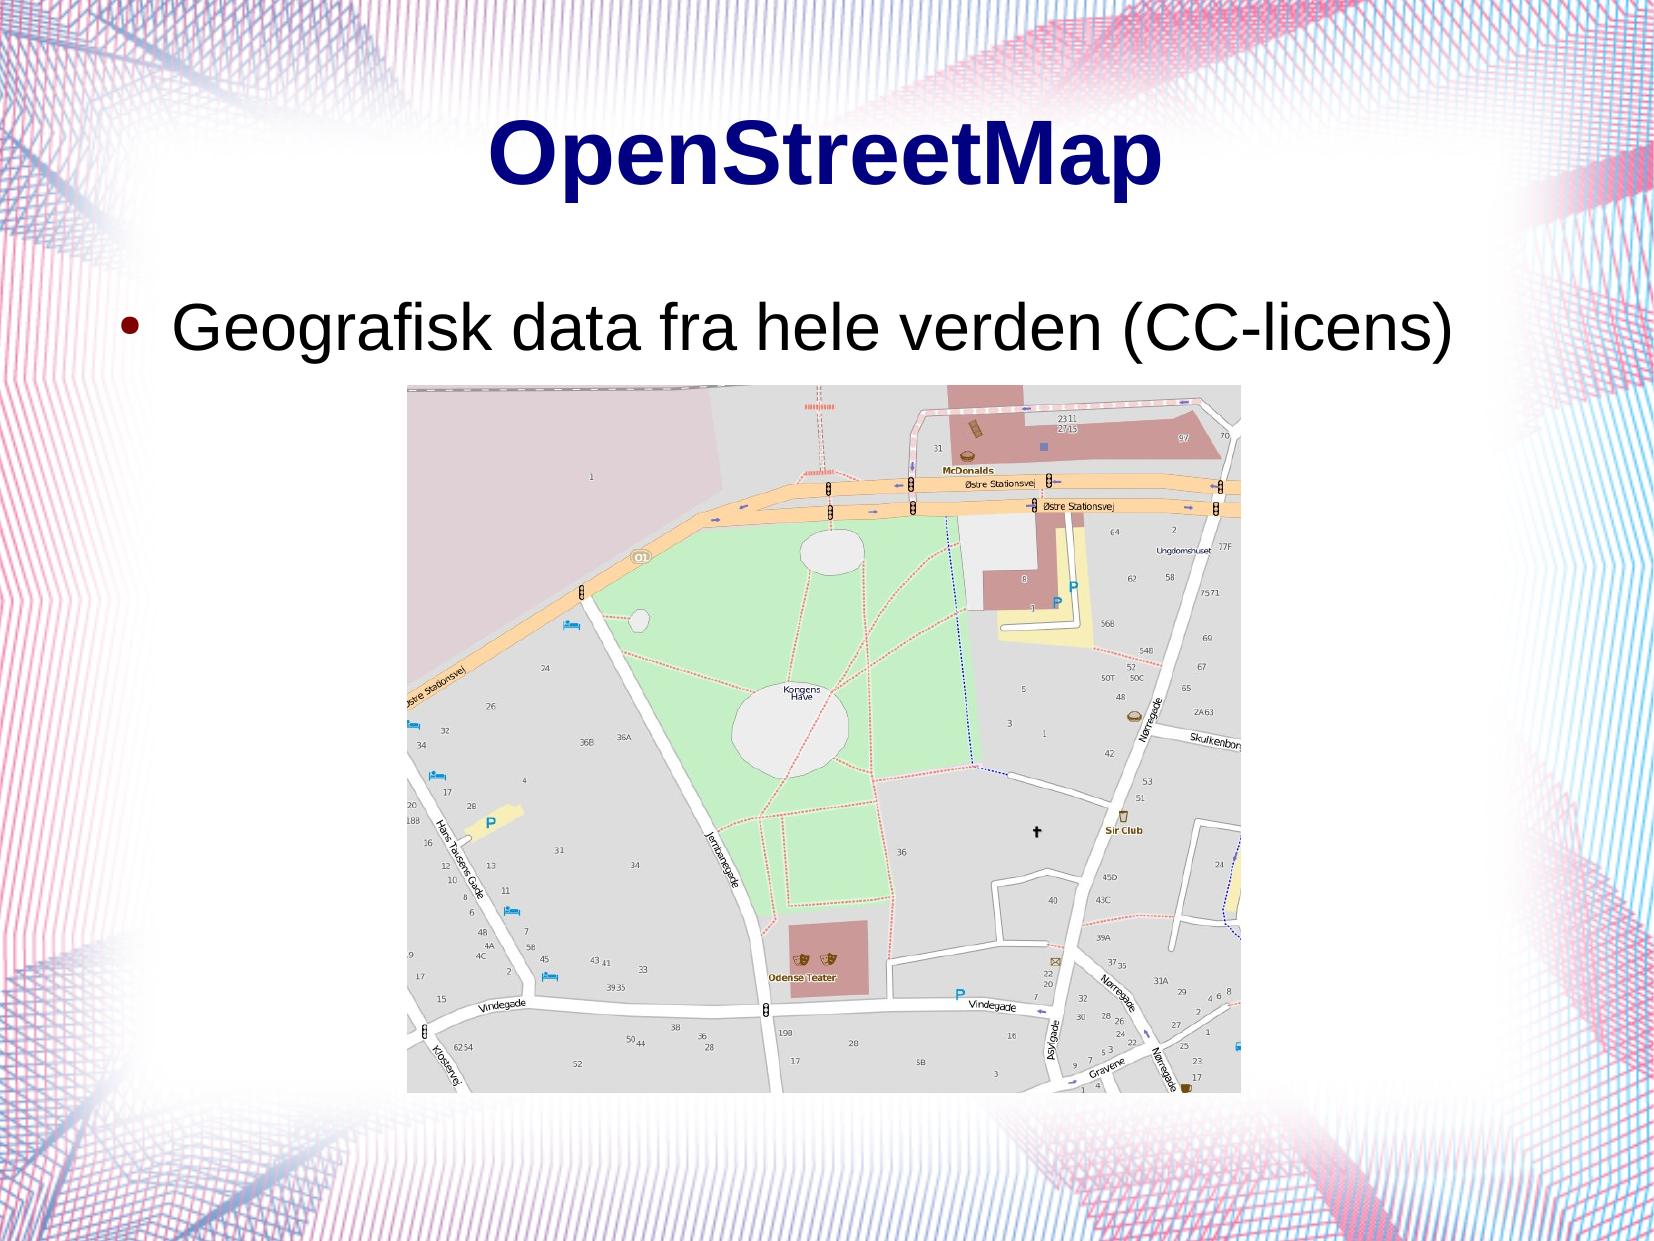

# OpenStreetMap
Geografisk data fra hele verden (CC-licens)